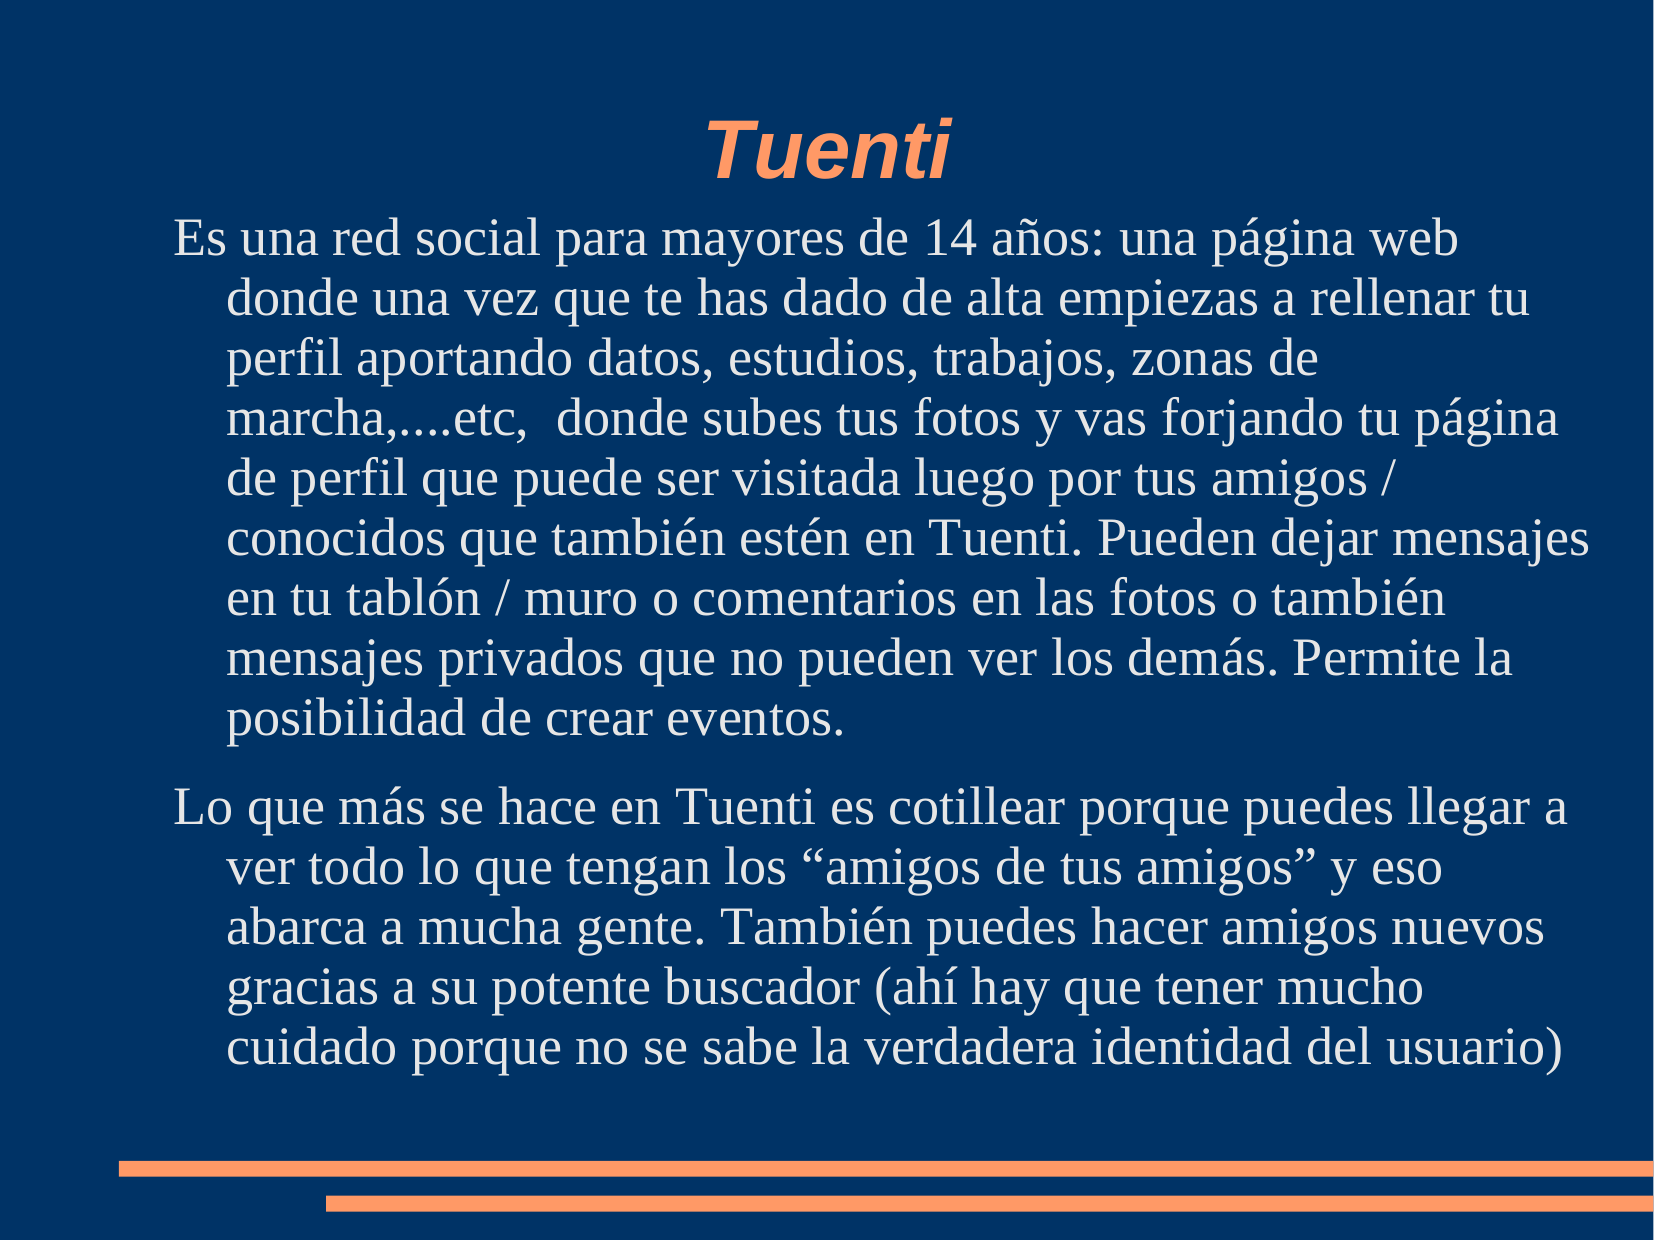

# Tuenti
Es una red social para mayores de 14 años: una página web donde una vez que te has dado de alta empiezas a rellenar tu perfil aportando datos, estudios, trabajos, zonas de marcha,....etc, donde subes tus fotos y vas forjando tu página de perfil que puede ser visitada luego por tus amigos / conocidos que también estén en Tuenti. Pueden dejar mensajes en tu tablón / muro o comentarios en las fotos o también mensajes privados que no pueden ver los demás. Permite la posibilidad de crear eventos.
Lo que más se hace en Tuenti es cotillear porque puedes llegar a ver todo lo que tengan los “amigos de tus amigos” y eso abarca a mucha gente. También puedes hacer amigos nuevos gracias a su potente buscador (ahí hay que tener mucho cuidado porque no se sabe la verdadera identidad del usuario)